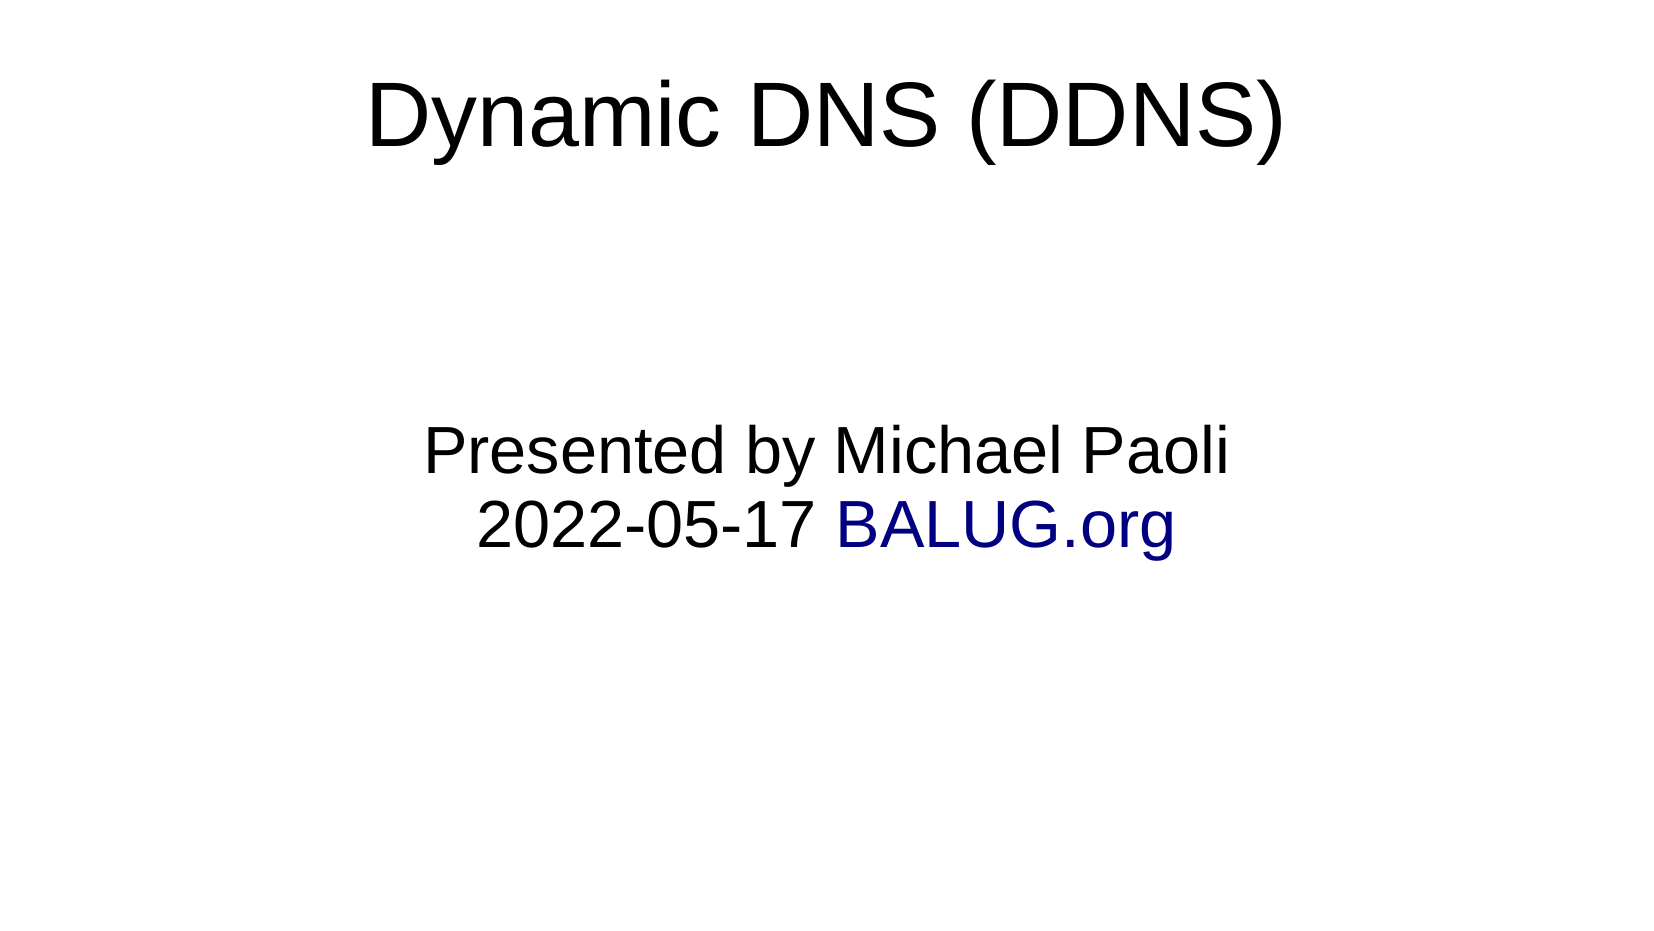

# Dynamic DNS (DDNS)
Presented by Michael Paoli
2022-05-17 BALUG.org